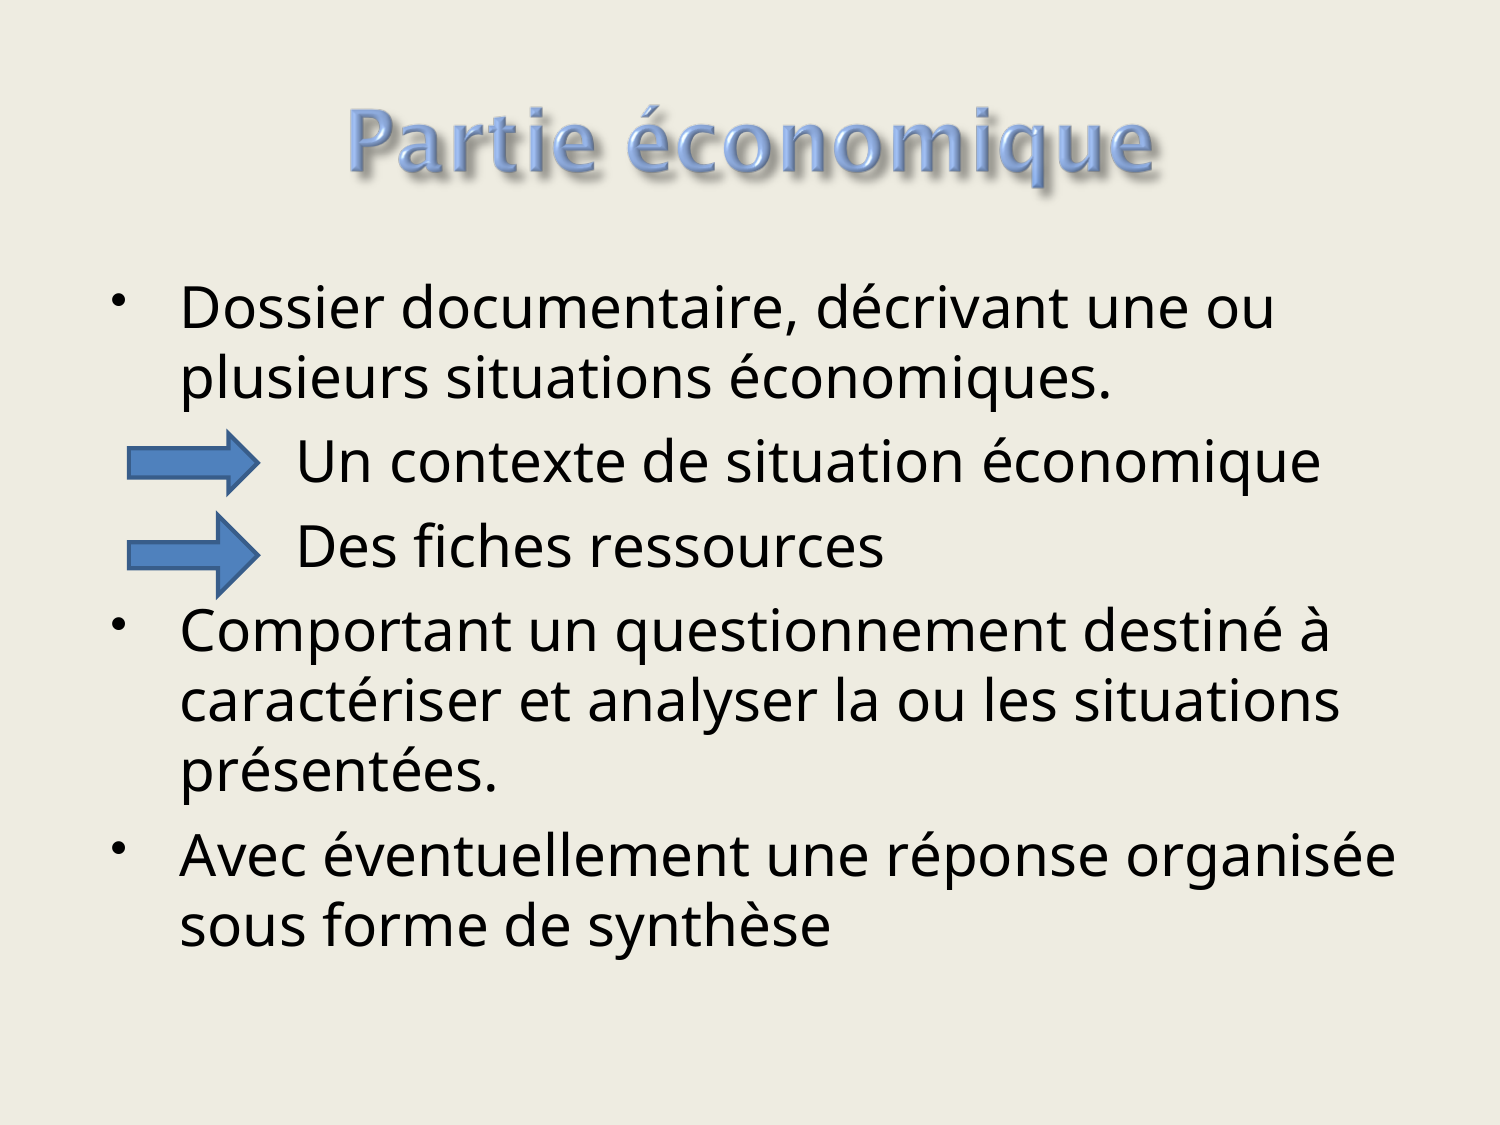

# Dossier documentaire, décrivant une ou plusieurs situations économiques.
 Un contexte de situation économique
 Des fiches ressources
Comportant un questionnement destiné à caractériser et analyser la ou les situations présentées.
Avec éventuellement une réponse organisée sous forme de synthèse